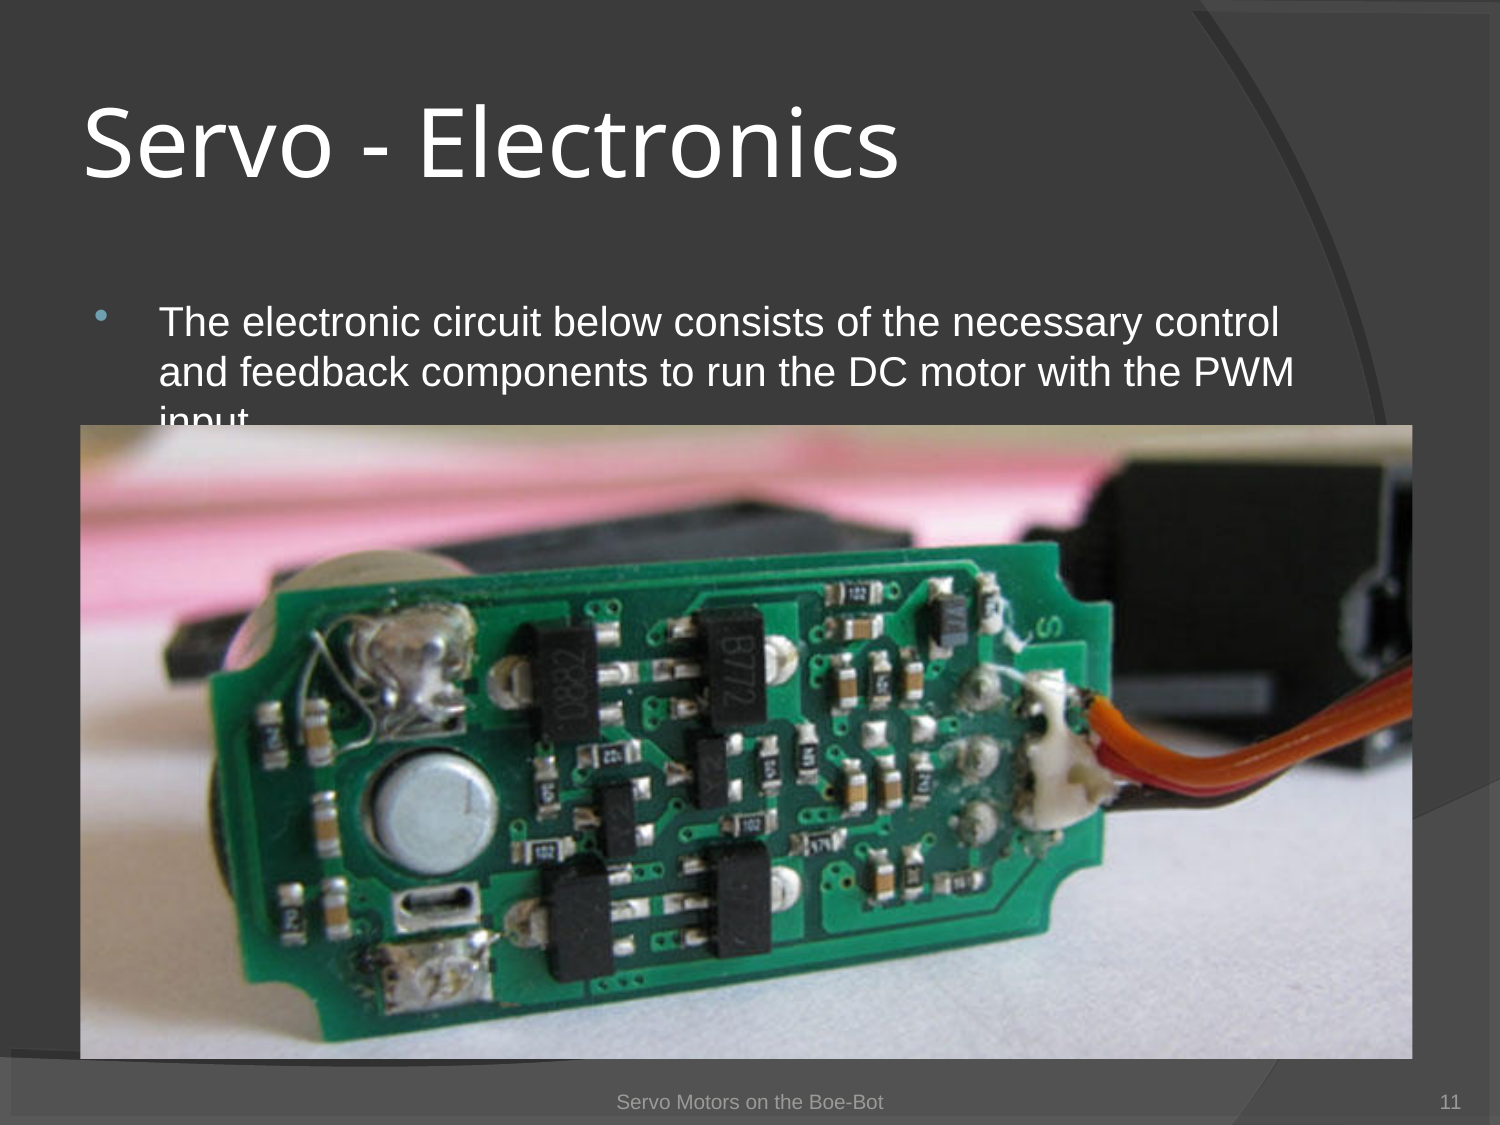

# Servo - Electronics
The electronic circuit below consists of the necessary control and feedback components to run the DC motor with the PWM input
Servo Motors on the Boe-Bot